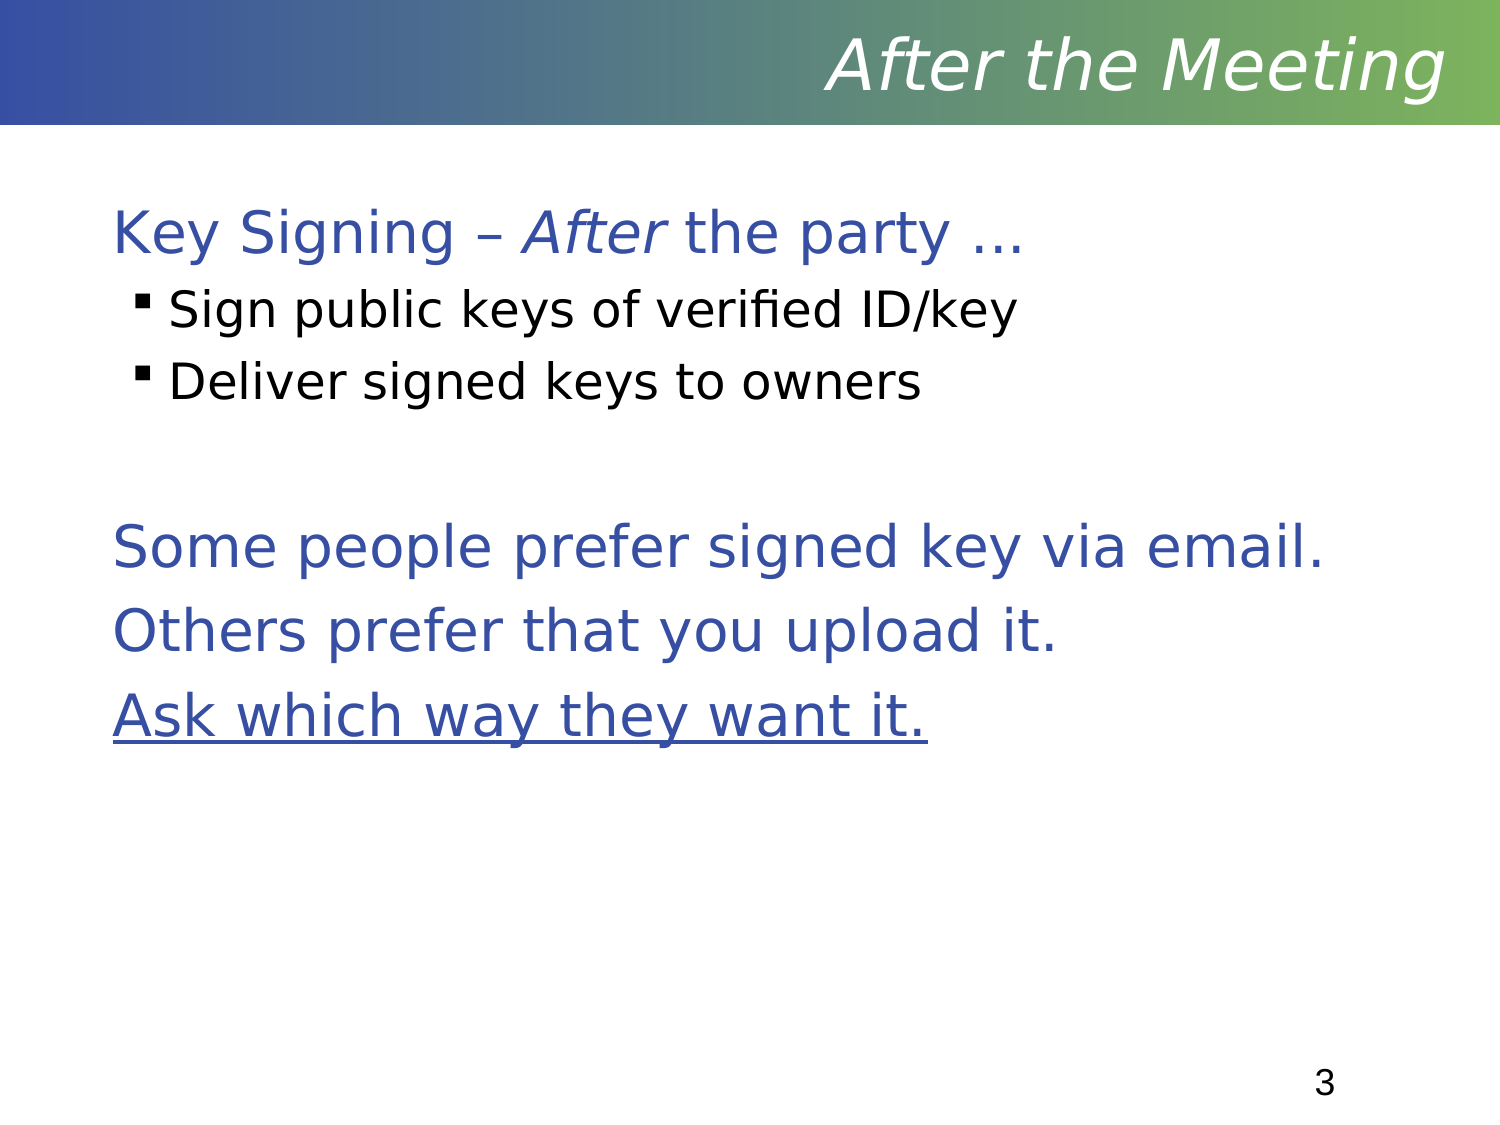

# After the Meeting
Key Signing – After the party ...
Sign public keys of verified ID/key
Deliver signed keys to owners
Some people prefer signed key via email.
Others prefer that you upload it.
Ask which way they want it.
3